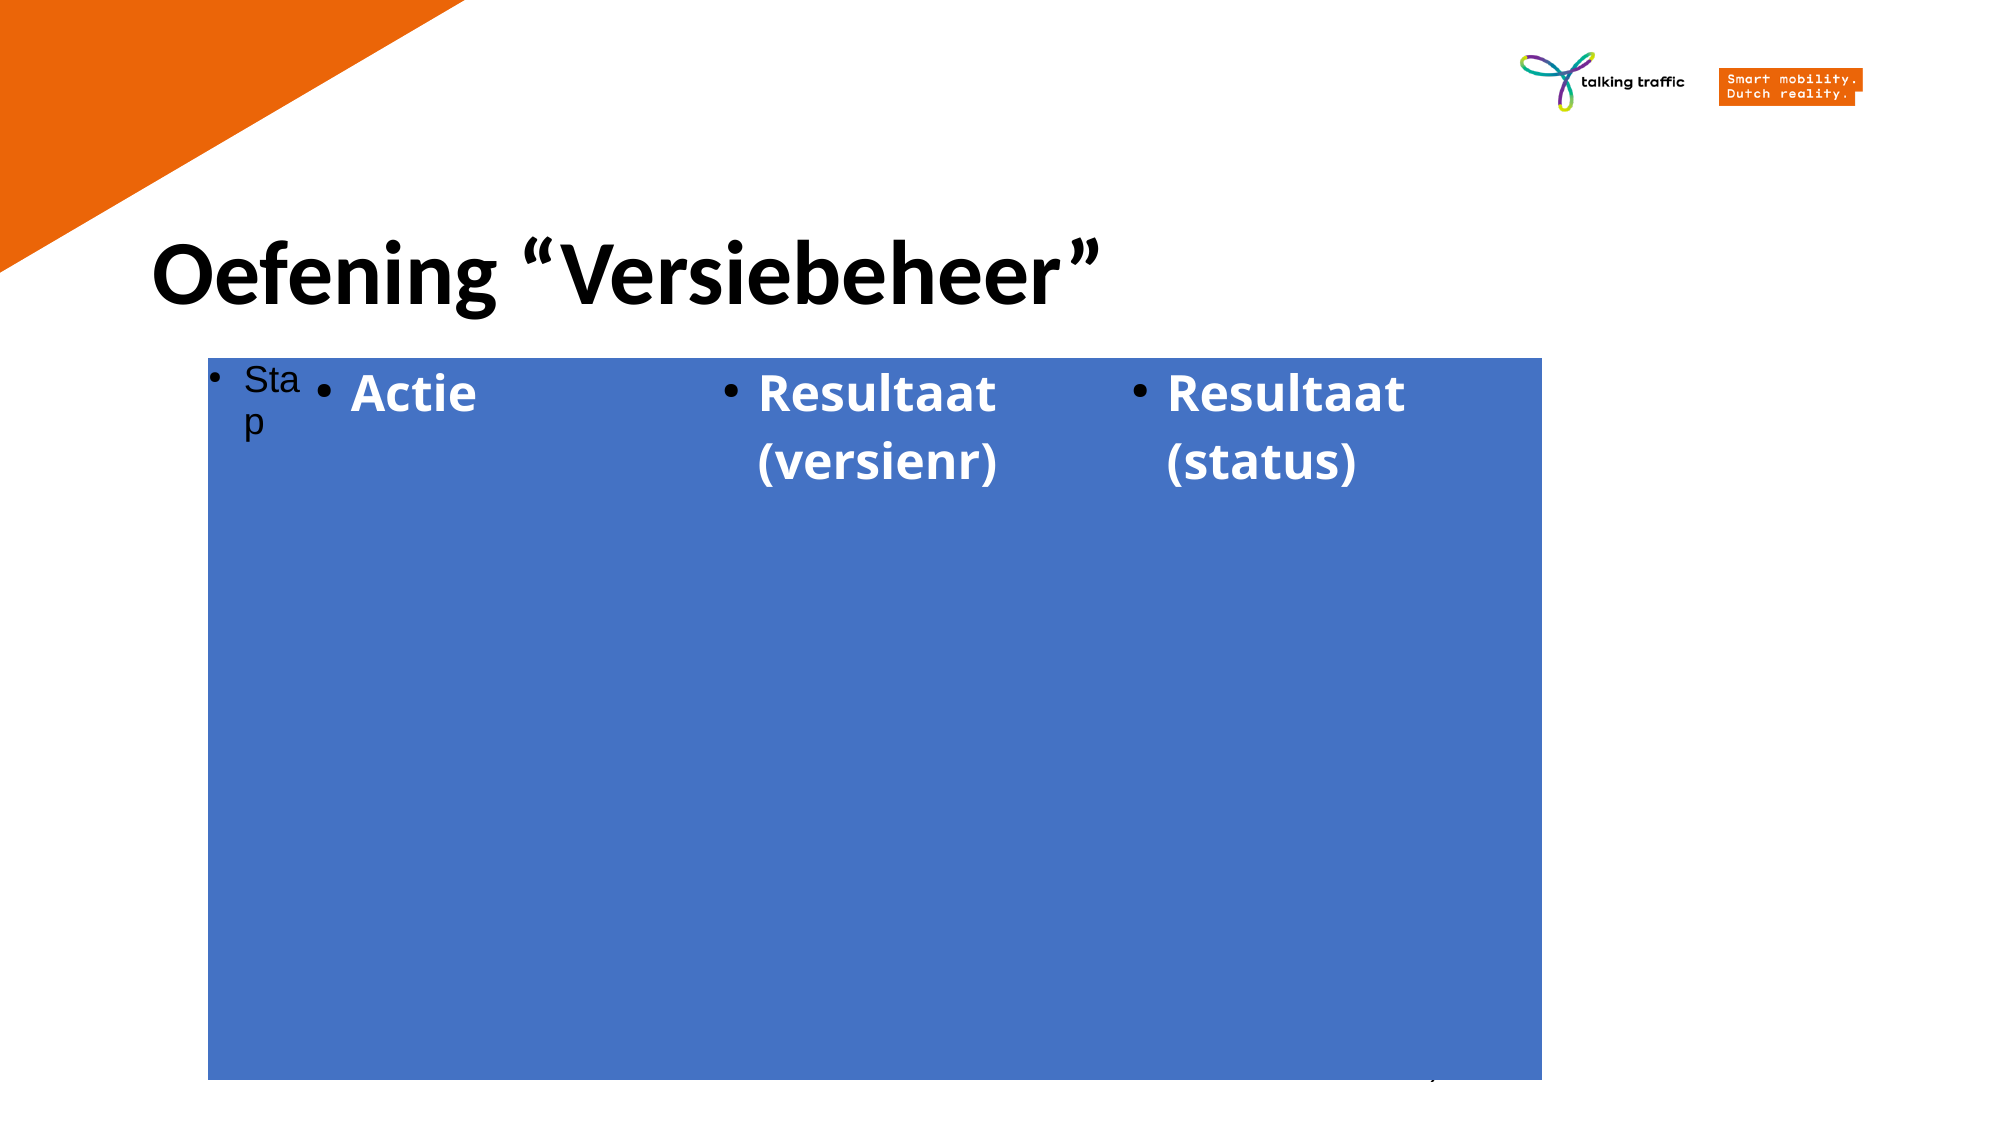

# Oefening “Versiebeheer”
| Stap | Actie | Resultaat (versienr) | Resultaat (status) |
| --- | --- | --- | --- |
| | | | |
| | | | |
| | | | |
| | | | |
| | | | |
| | | | |
| | | | |
| | | | |